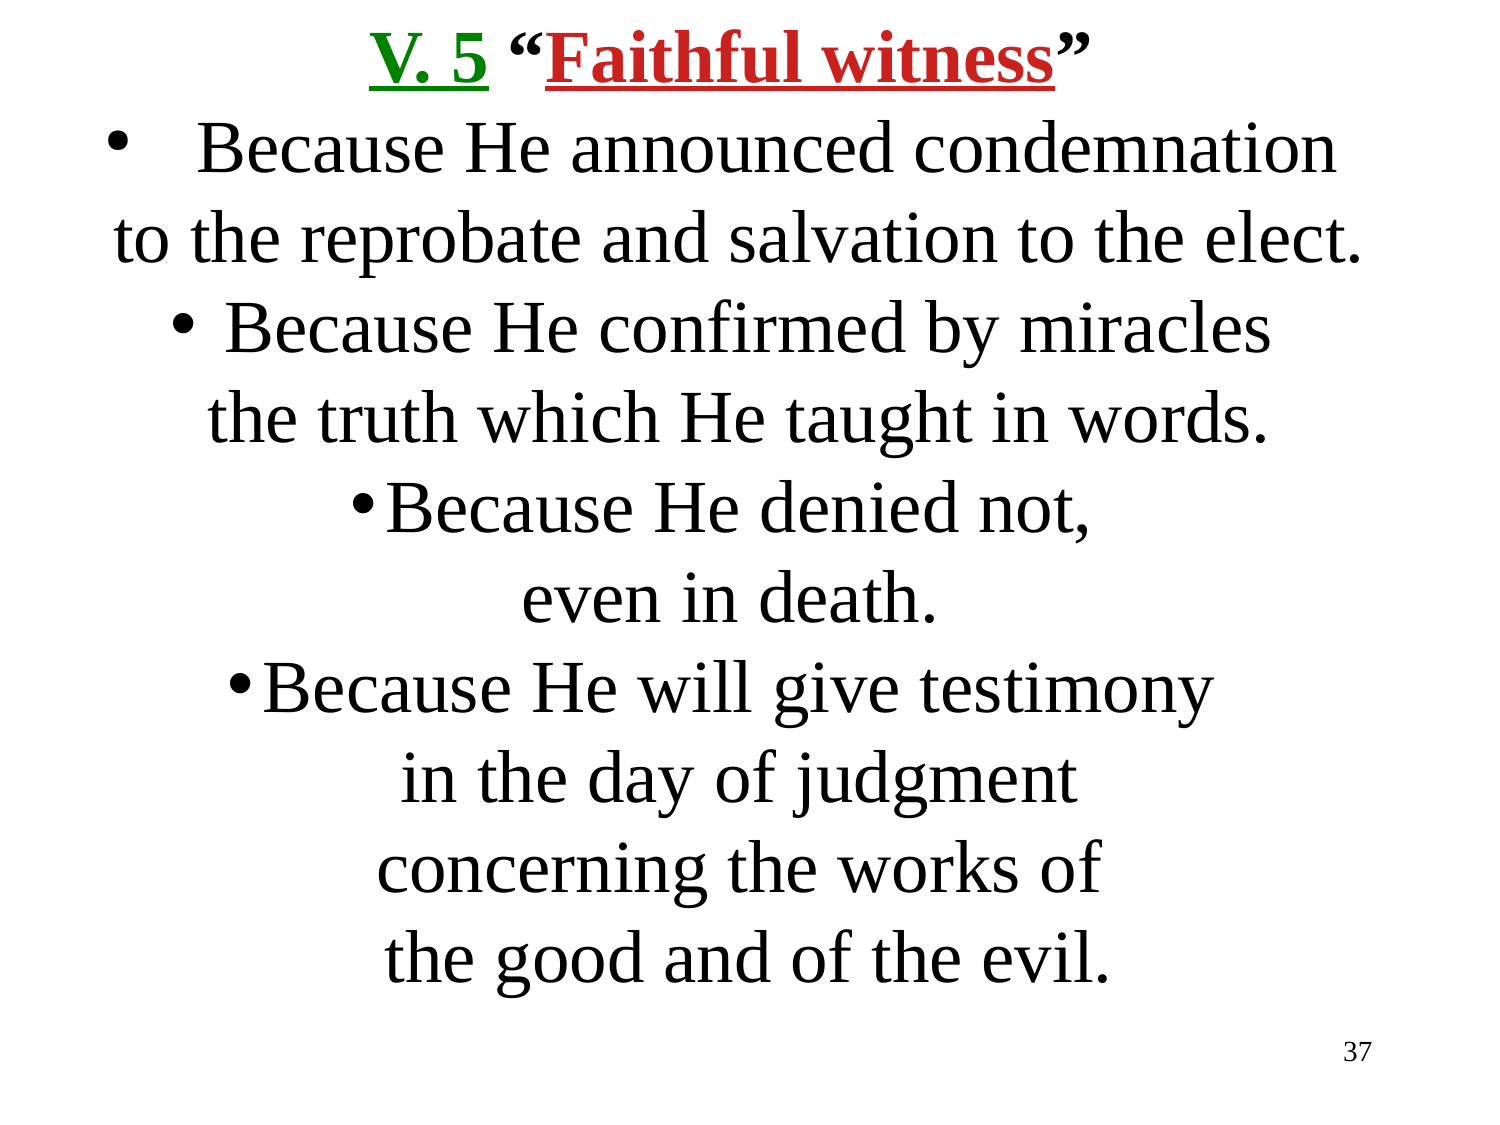

V. 5 “Faithful witness”
 Because He announced condemnation
to the reprobate and salvation to the elect.
 Because He confirmed by miracles
the truth which He taught in words.
Because He denied not,
even in death.
Because He will give testimony
in the day of judgment
concerning the works of
the good and of the evil.